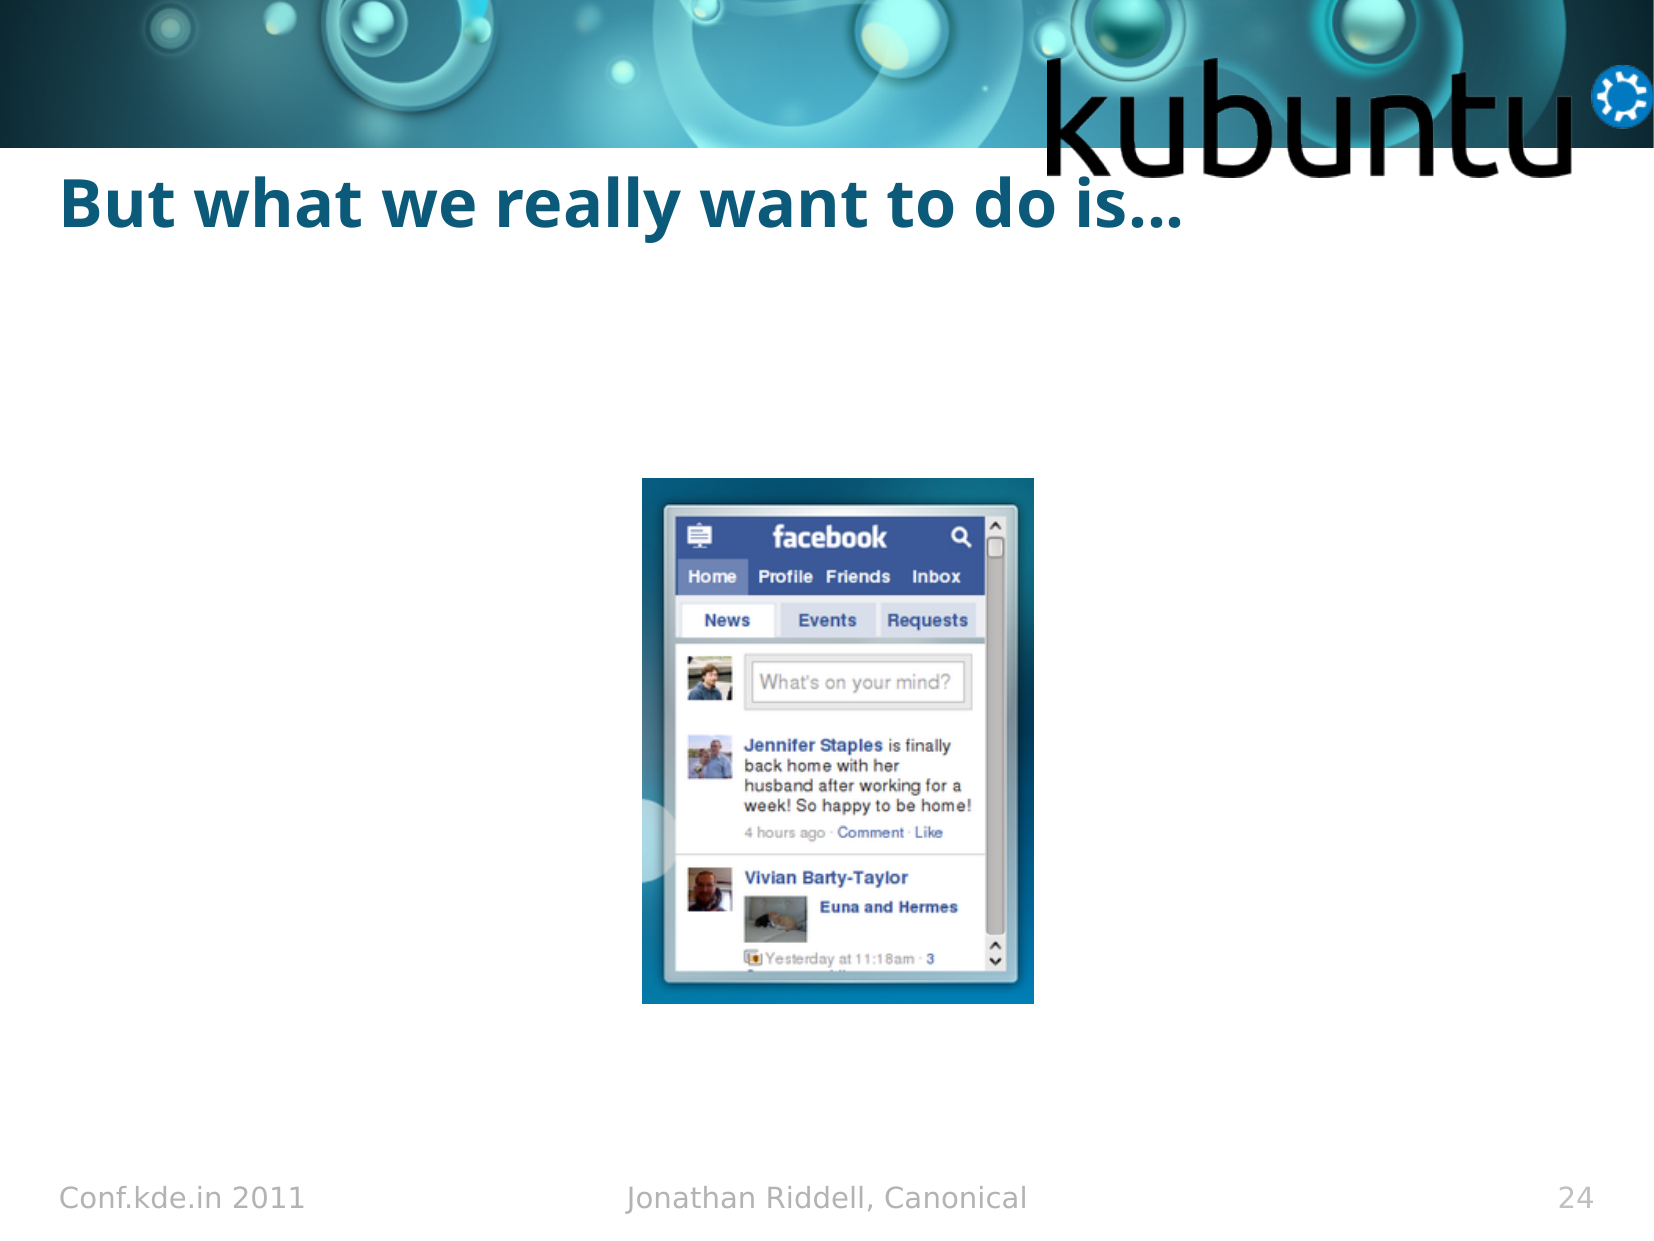

# But what we really want to do is...
Name
www.kde.org
24